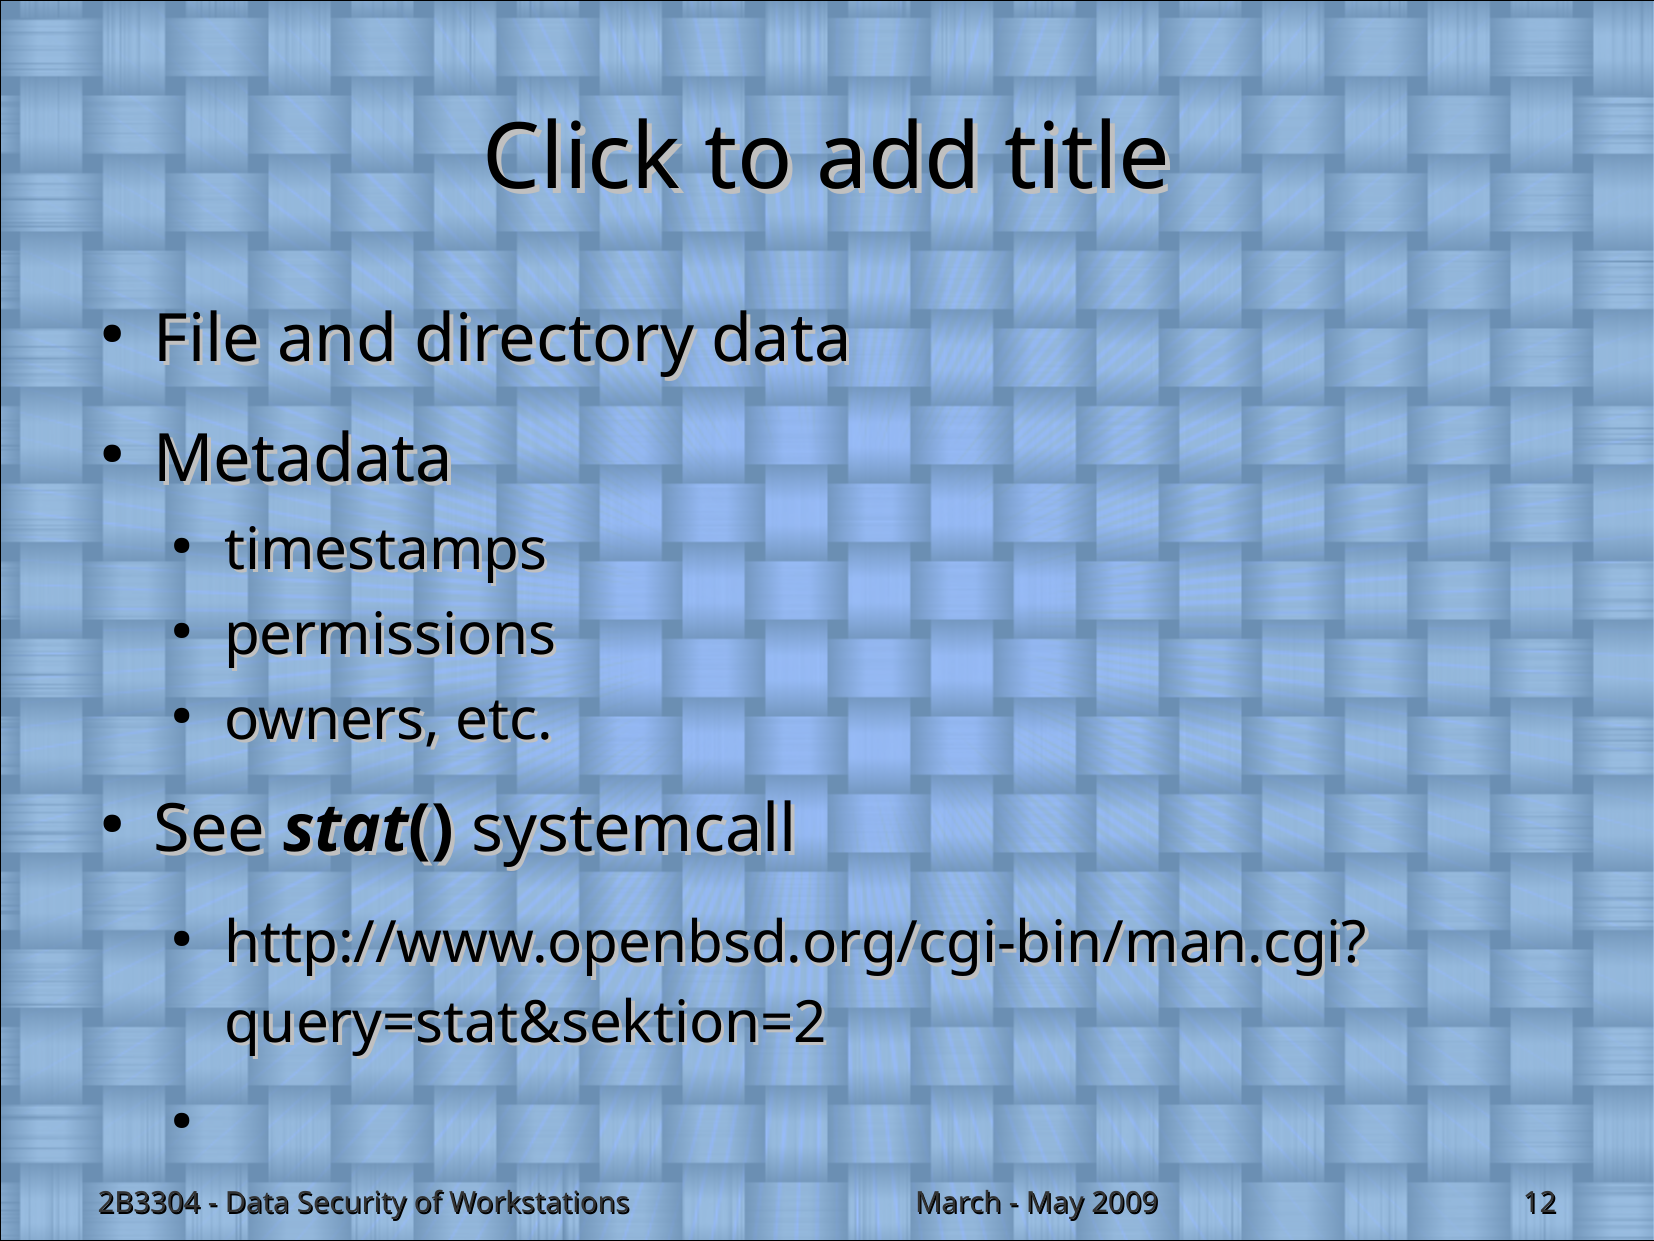

# Click to add title
File and directory data
Metadata
timestamps
permissions
owners, etc.
See stat() systemcall
http://www.openbsd.org/cgi-bin/man.cgi?query=stat&sektion=2